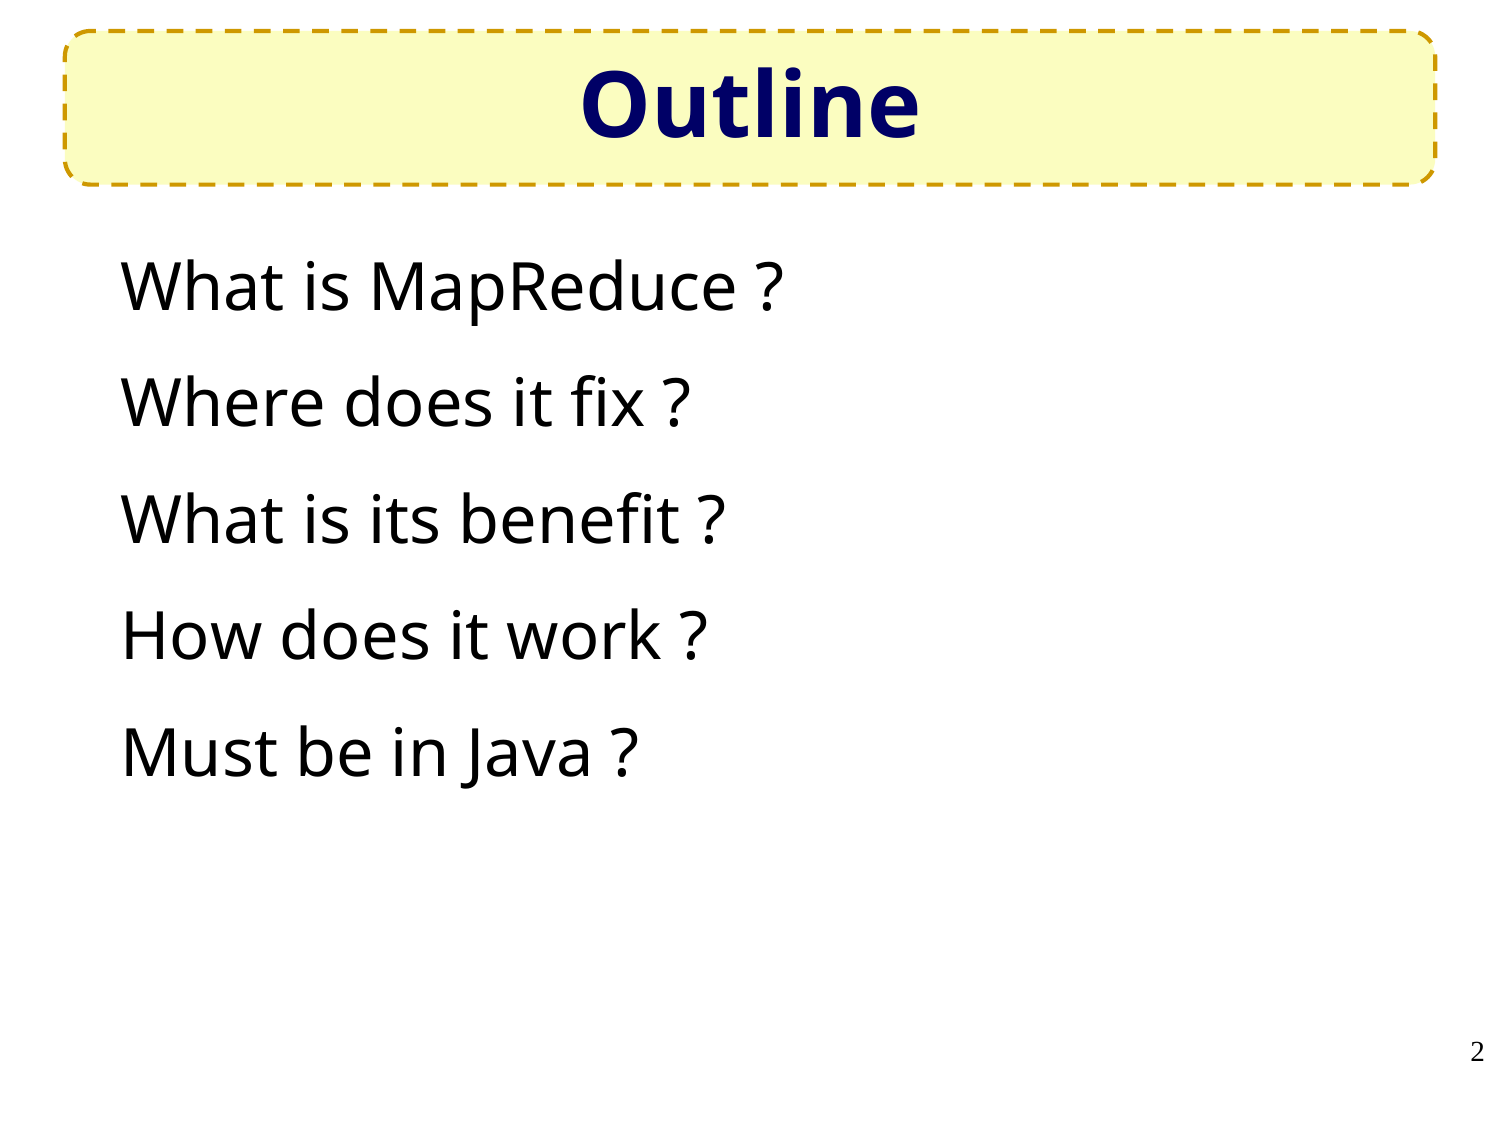

# Outline
What is MapReduce ?
Where does it fix ?
What is its benefit ?
How does it work ?
Must be in Java ?